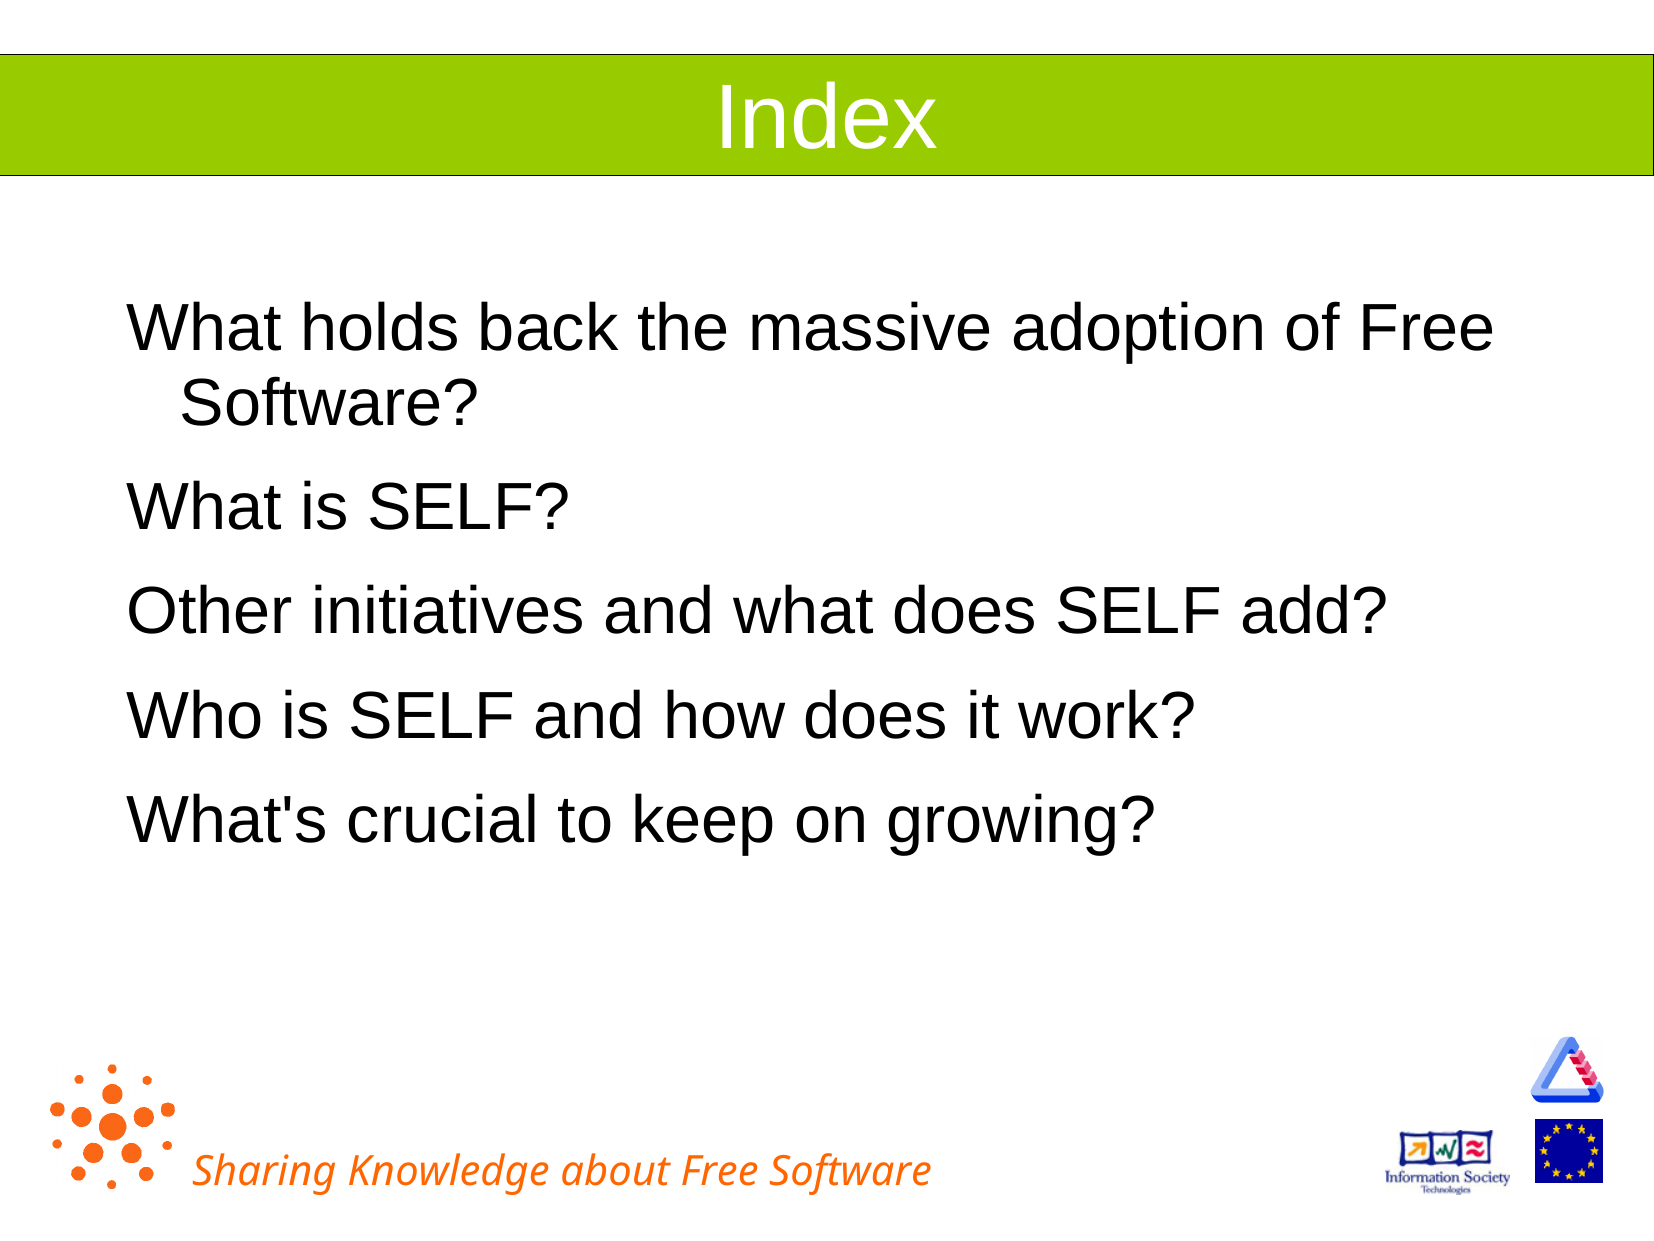

# Index
What holds back the massive adoption of Free Software?
What is SELF?
Other initiatives and what does SELF add?
Who is SELF and how does it work?
What's crucial to keep on growing?